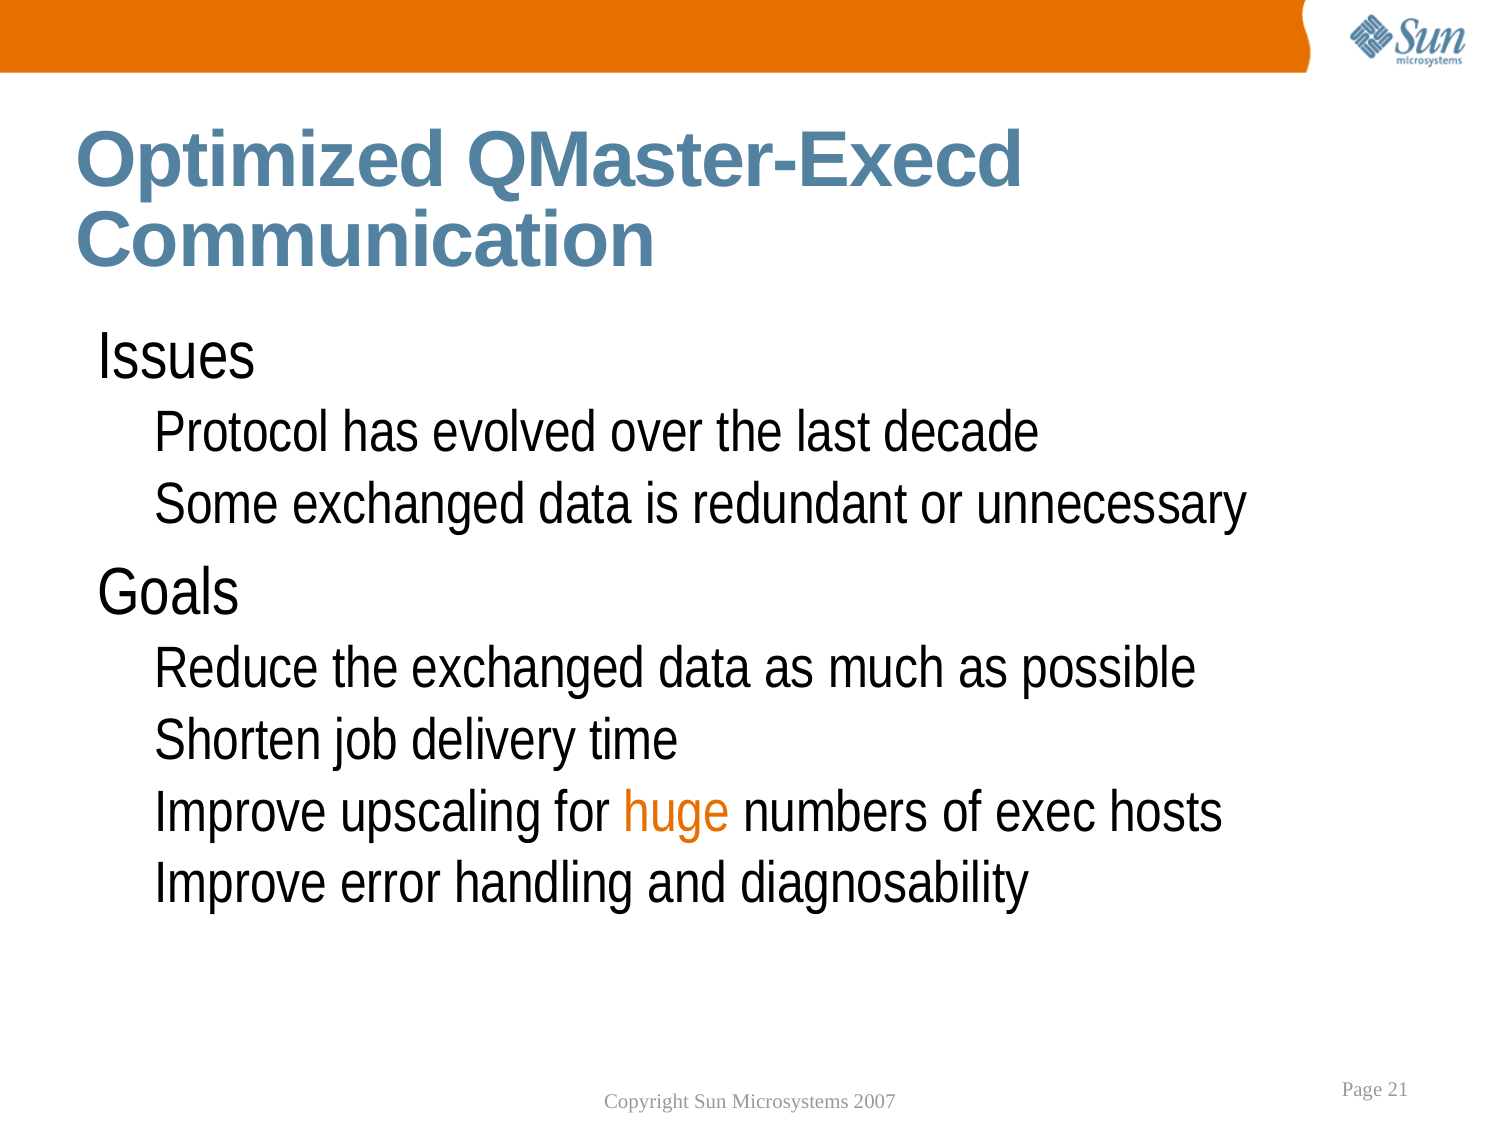

# Optimized QMaster-Execd Communication
Issues
Protocol has evolved over the last decade
Some exchanged data is redundant or unnecessary
Goals
Reduce the exchanged data as much as possible
Shorten job delivery time
Improve upscaling for huge numbers of exec hosts
Improve error handling and diagnosability